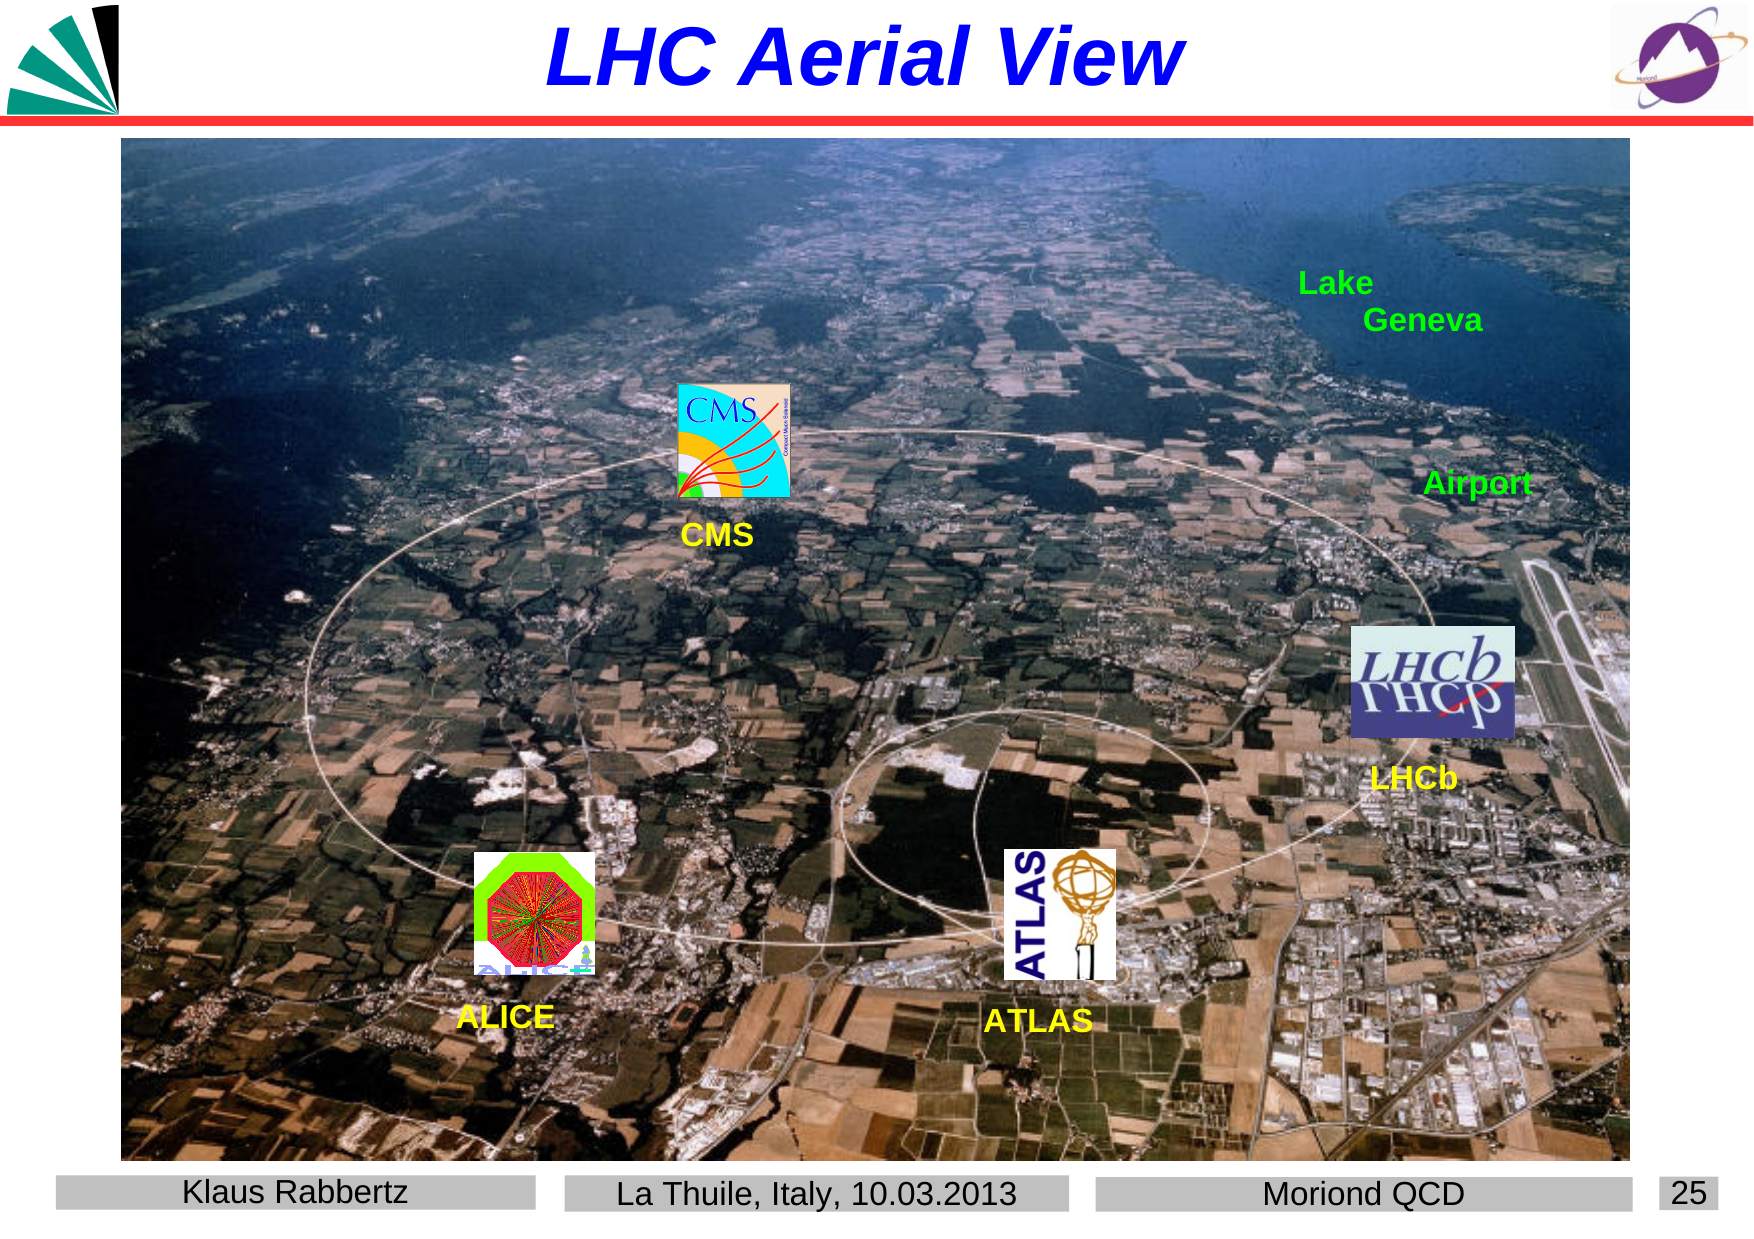

# LHC Aerial View
ALICE
CMS
LHCb
ATLAS
Lake
 Geneva
Airport